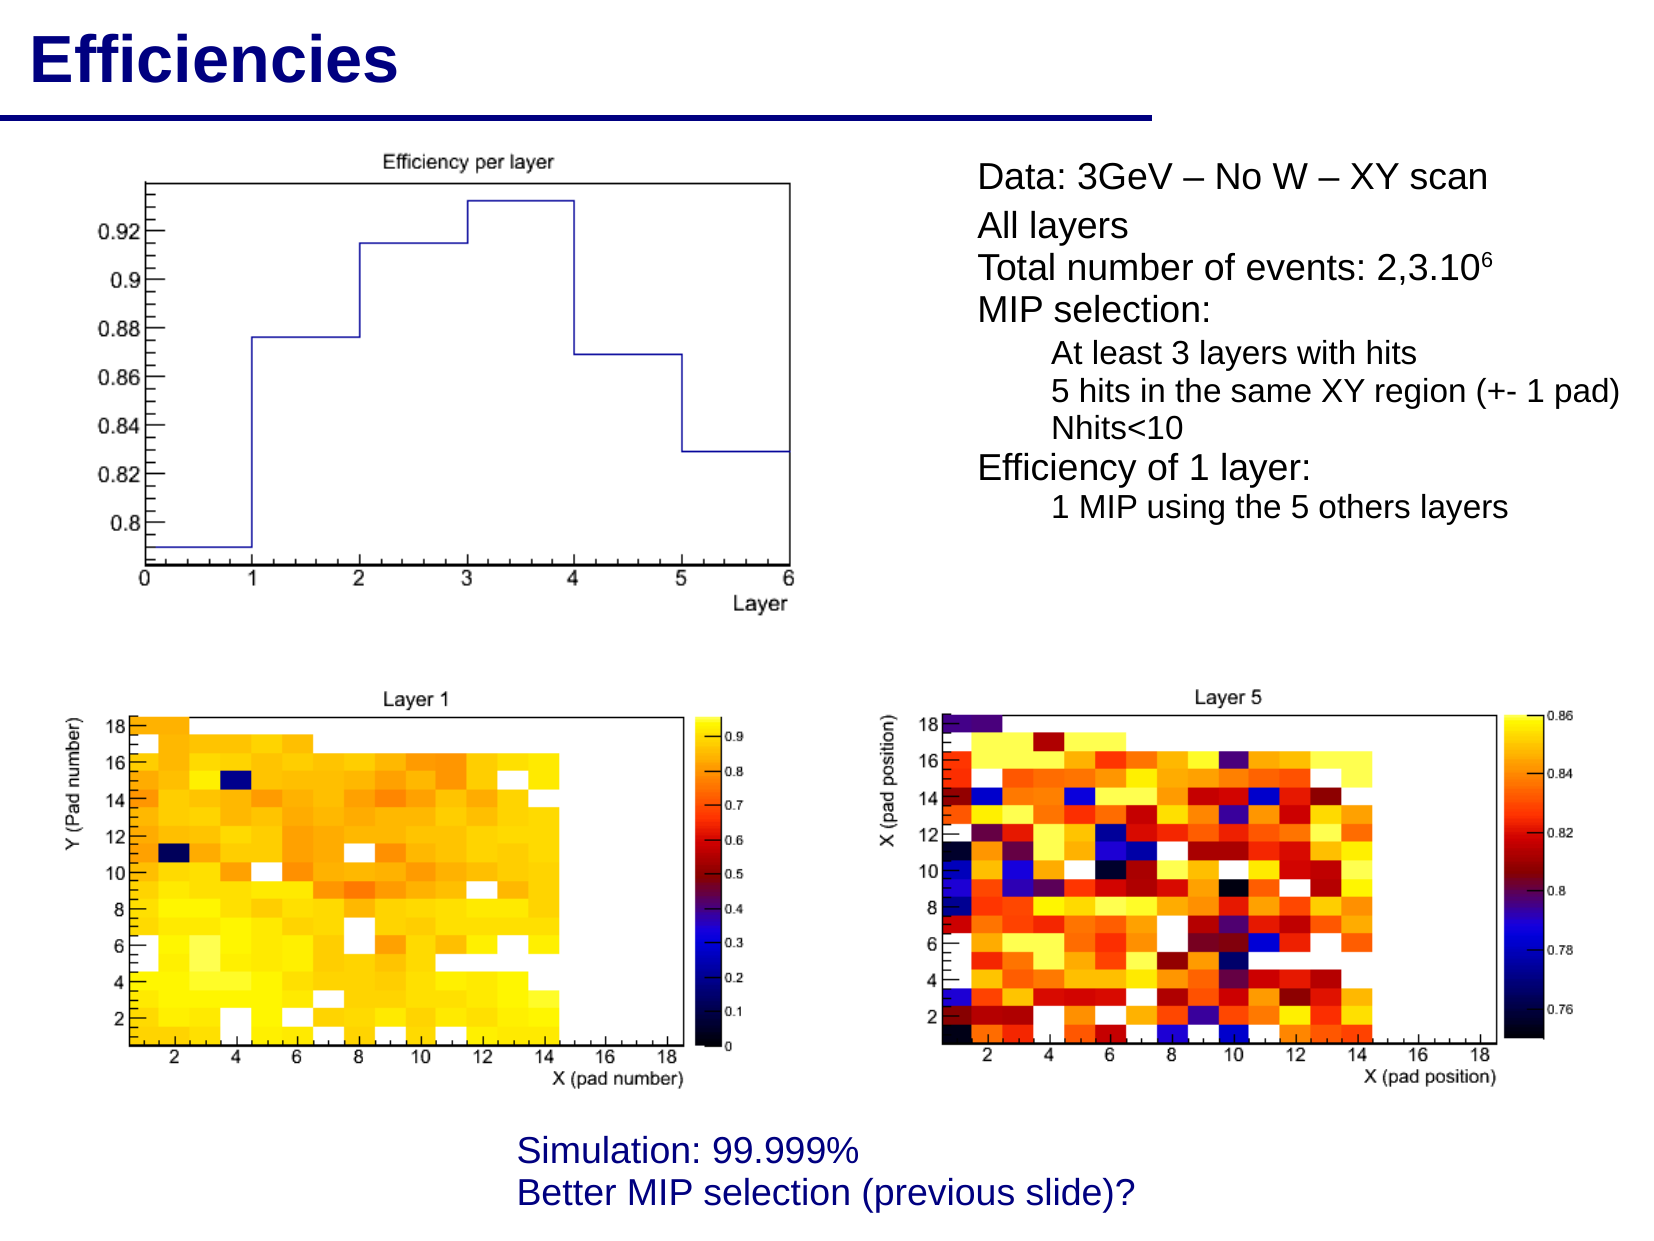

# Efficiencies
Data: 3GeV – No W – XY scan
All layers
Total number of events: 2,3.106
MIP selection:
	At least 3 layers with hits
	5 hits in the same XY region (+- 1 pad)
	Nhits<10
Efficiency of 1 layer:
	1 MIP using the 5 others layers
Simulation: 99.999%
Better MIP selection (previous slide)?